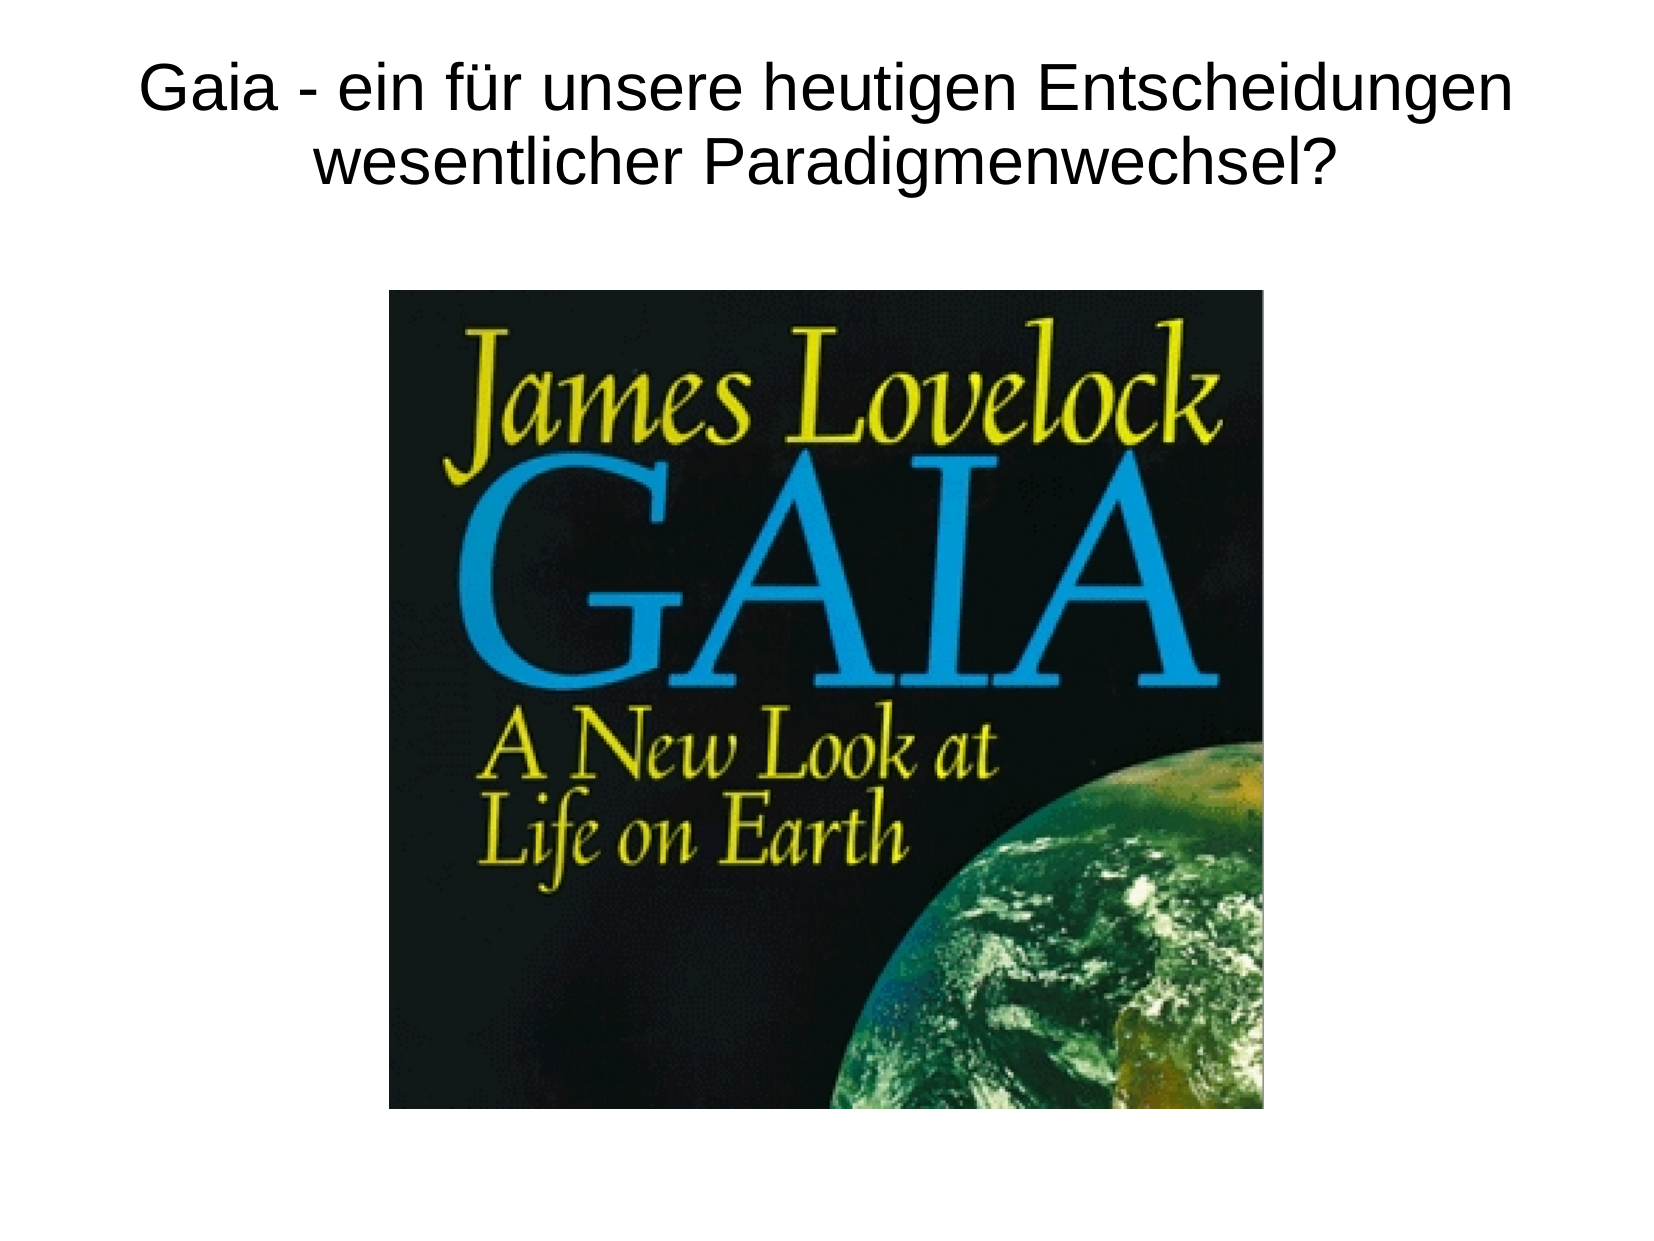

# Gaia - ein für unsere heutigen Entscheidungen wesentlicher Paradigmenwechsel?